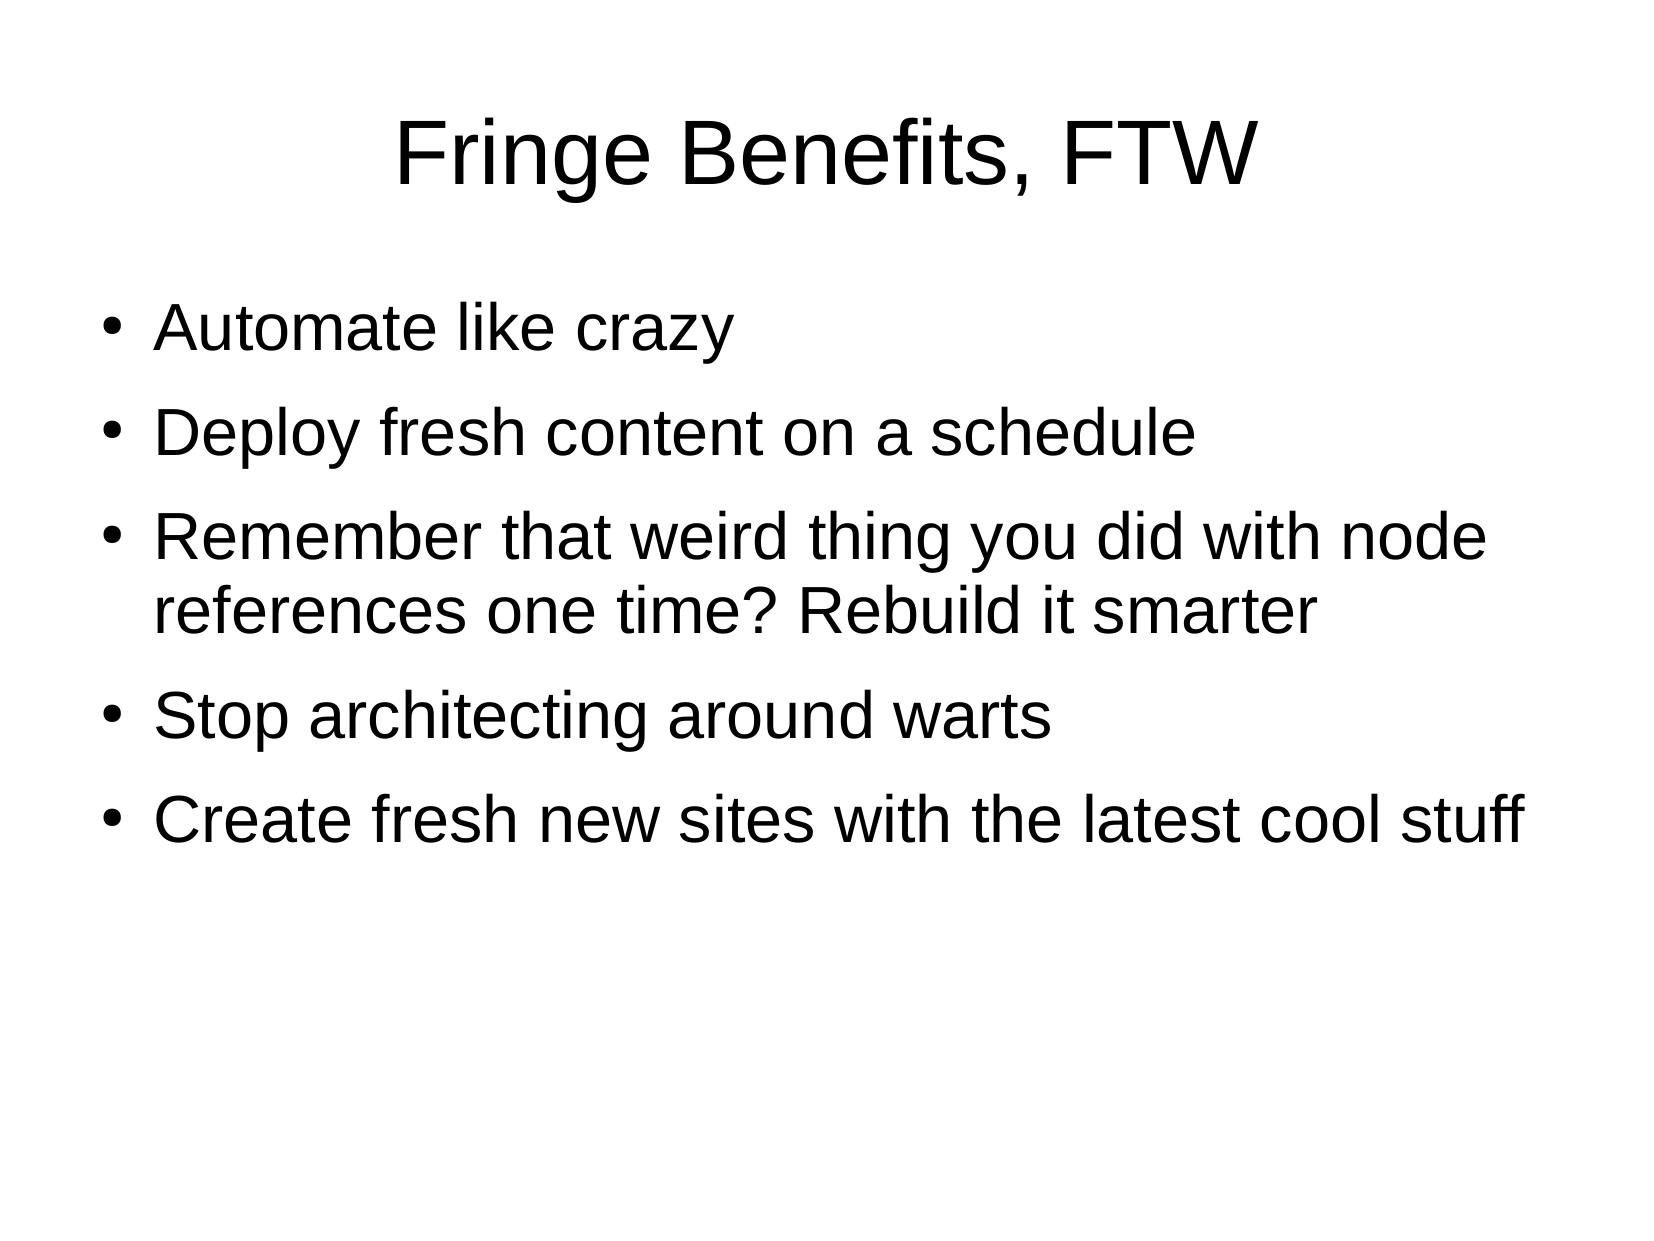

# Fringe Benefits, FTW
Automate like crazy
Deploy fresh content on a schedule
Remember that weird thing you did with node references one time? Rebuild it smarter
Stop architecting around warts
Create fresh new sites with the latest cool stuff